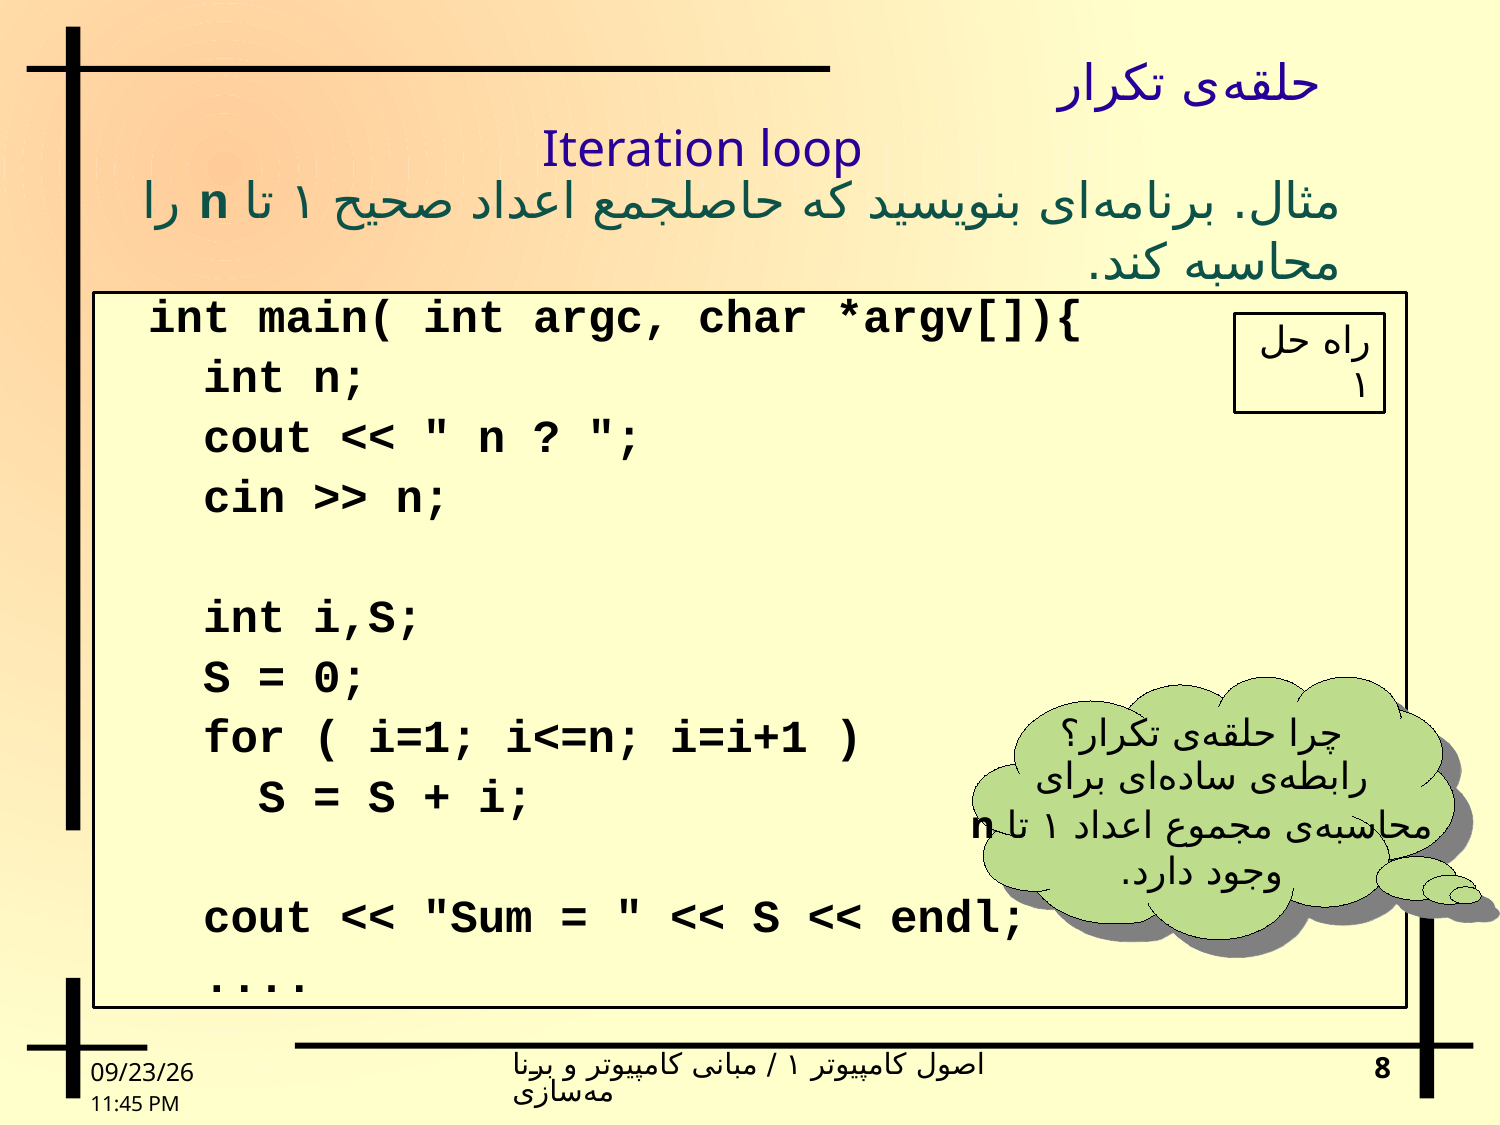

حلقه‌ی تکرار Iteration loop
مثال. برنامه‌ای بنویسید که حاصلجمع اعداد صحیح ۱ تا n را محاسبه کند.
# int main( int argc, char *argv[]){
 int n;
 cout << " n ? ";
 cin >> n;
 int i,S;
 S = 0;
 for ( i=1; i<=n; i=i+1 )
 S = S + i;
 cout << "Sum = " << S << endl;
 ....
راه حل ۱
چرا حلقه‌ی تکرار؟
رابطه‌ی ساده‌ای برای محاسبه‌ی مجموع اعداد ۱ تا n وجود دارد.
اصول کامپیوتر ۱ / مبانی کامپیوتر و برنامه‌سازی
8